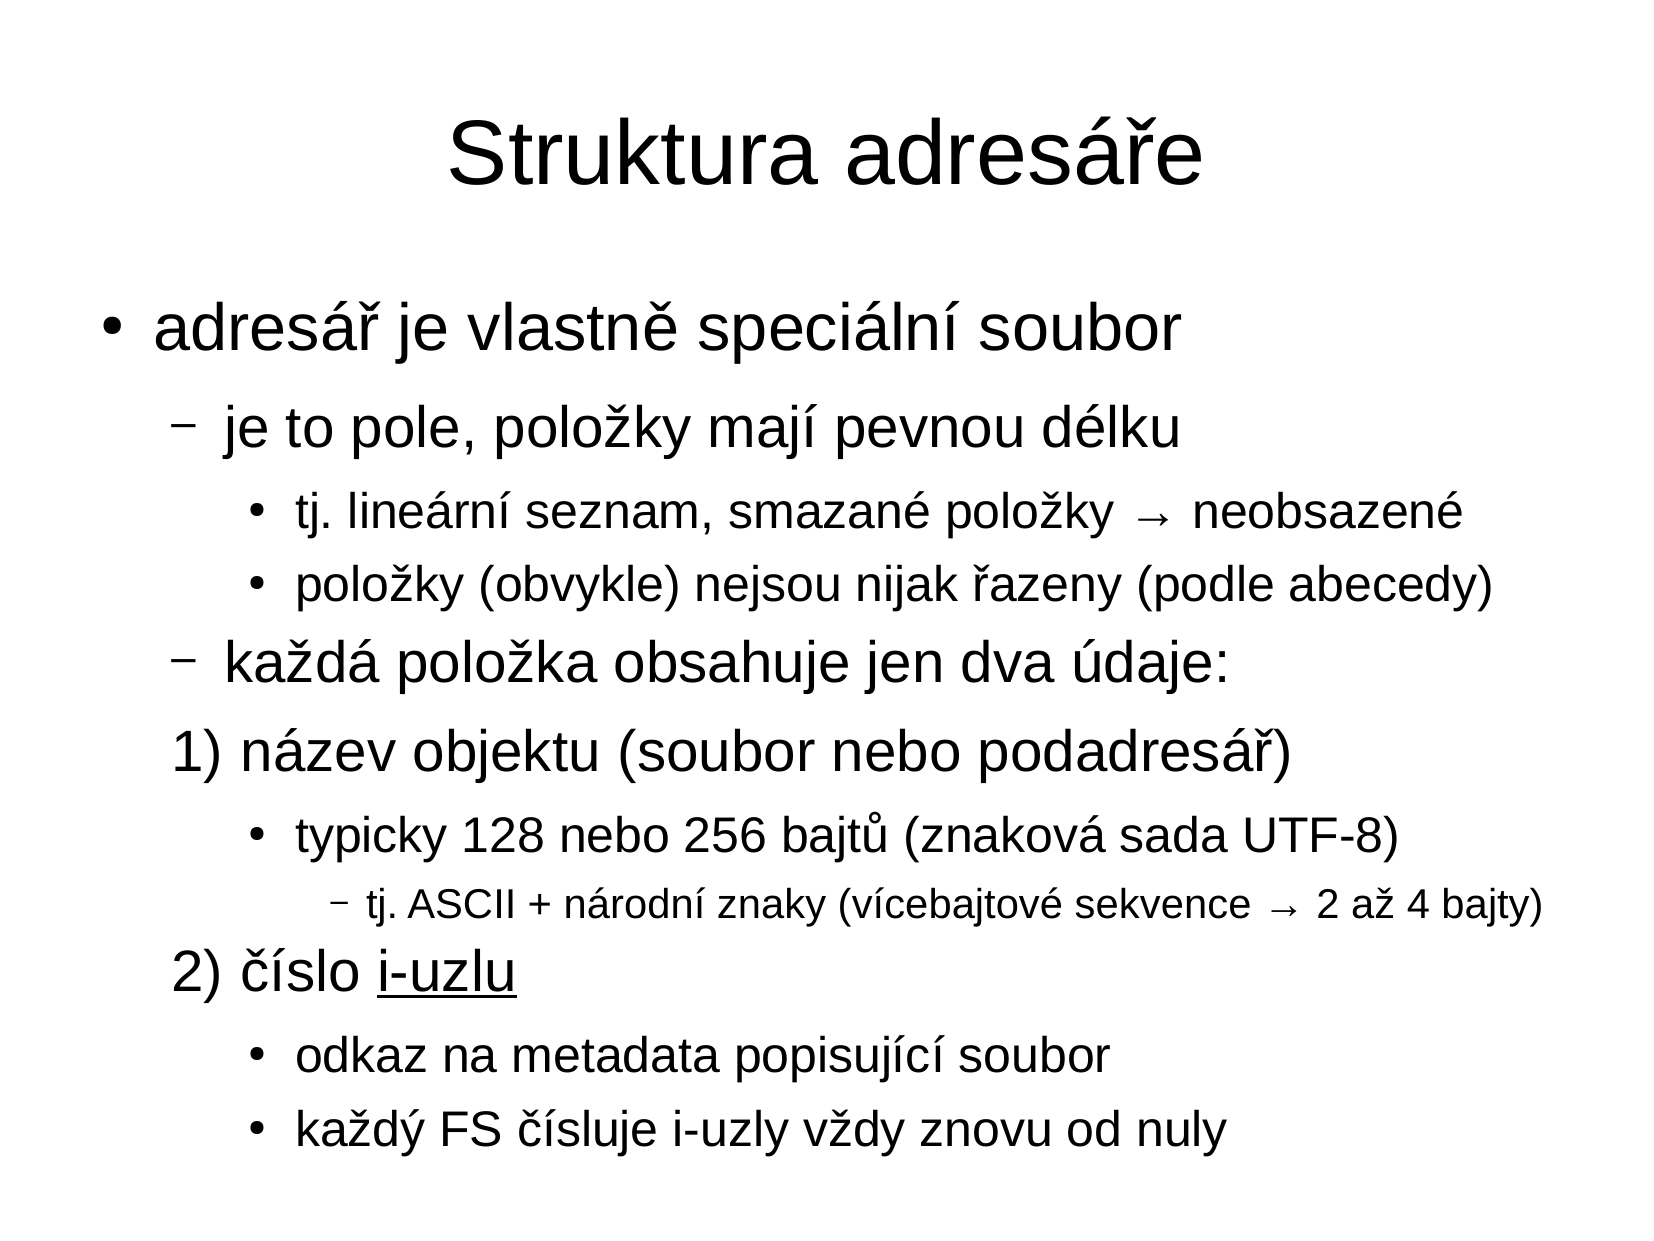

# Struktura adresáře
adresář je vlastně speciální soubor
je to pole, položky mají pevnou délku
tj. lineární seznam, smazané položky → neobsazené
položky (obvykle) nejsou nijak řazeny (podle abecedy)
každá položka obsahuje jen dva údaje:
 název objektu (soubor nebo podadresář)
typicky 128 nebo 256 bajtů (znaková sada UTF-8)
tj. ASCII + národní znaky (vícebajtové sekvence → 2 až 4 bajty)
 číslo i-uzlu
odkaz na metadata popisující soubor
každý FS čísluje i-uzly vždy znovu od nuly